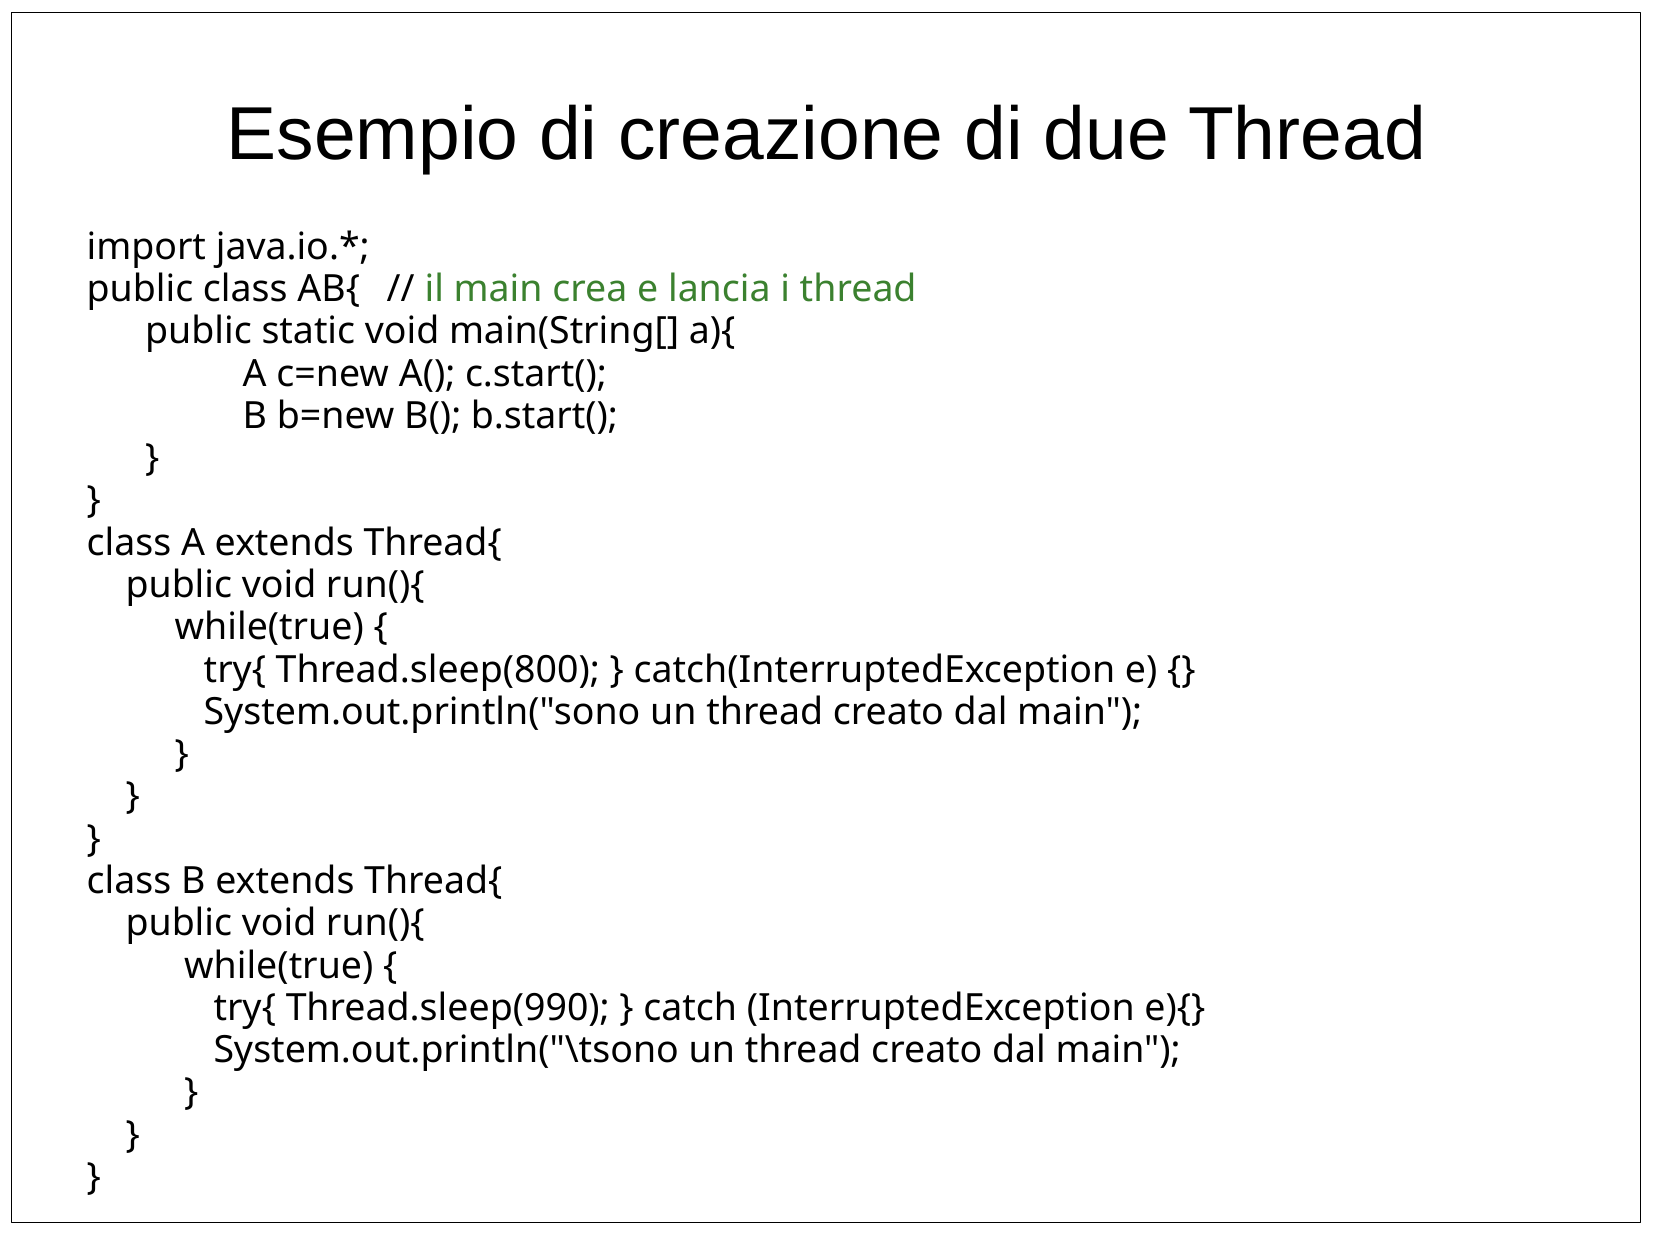

Esempio di creazione di due Thread
import java.io.*;
public class AB{	// il main crea e lancia i thread
 public static void main(String[] a){
 A c=new A(); c.start();
 B b=new B(); b.start();
 }
}
class A extends Thread{
 public void run(){
 while(true) {
 try{ Thread.sleep(800); } catch(InterruptedException e) {}
 System.out.println("sono un thread creato dal main");
 }
 }
}
class B extends Thread{
 public void run(){
 while(true) {
 try{ Thread.sleep(990); } catch (InterruptedException e){}
 System.out.println("\tsono un thread creato dal main");
 }
 }
}